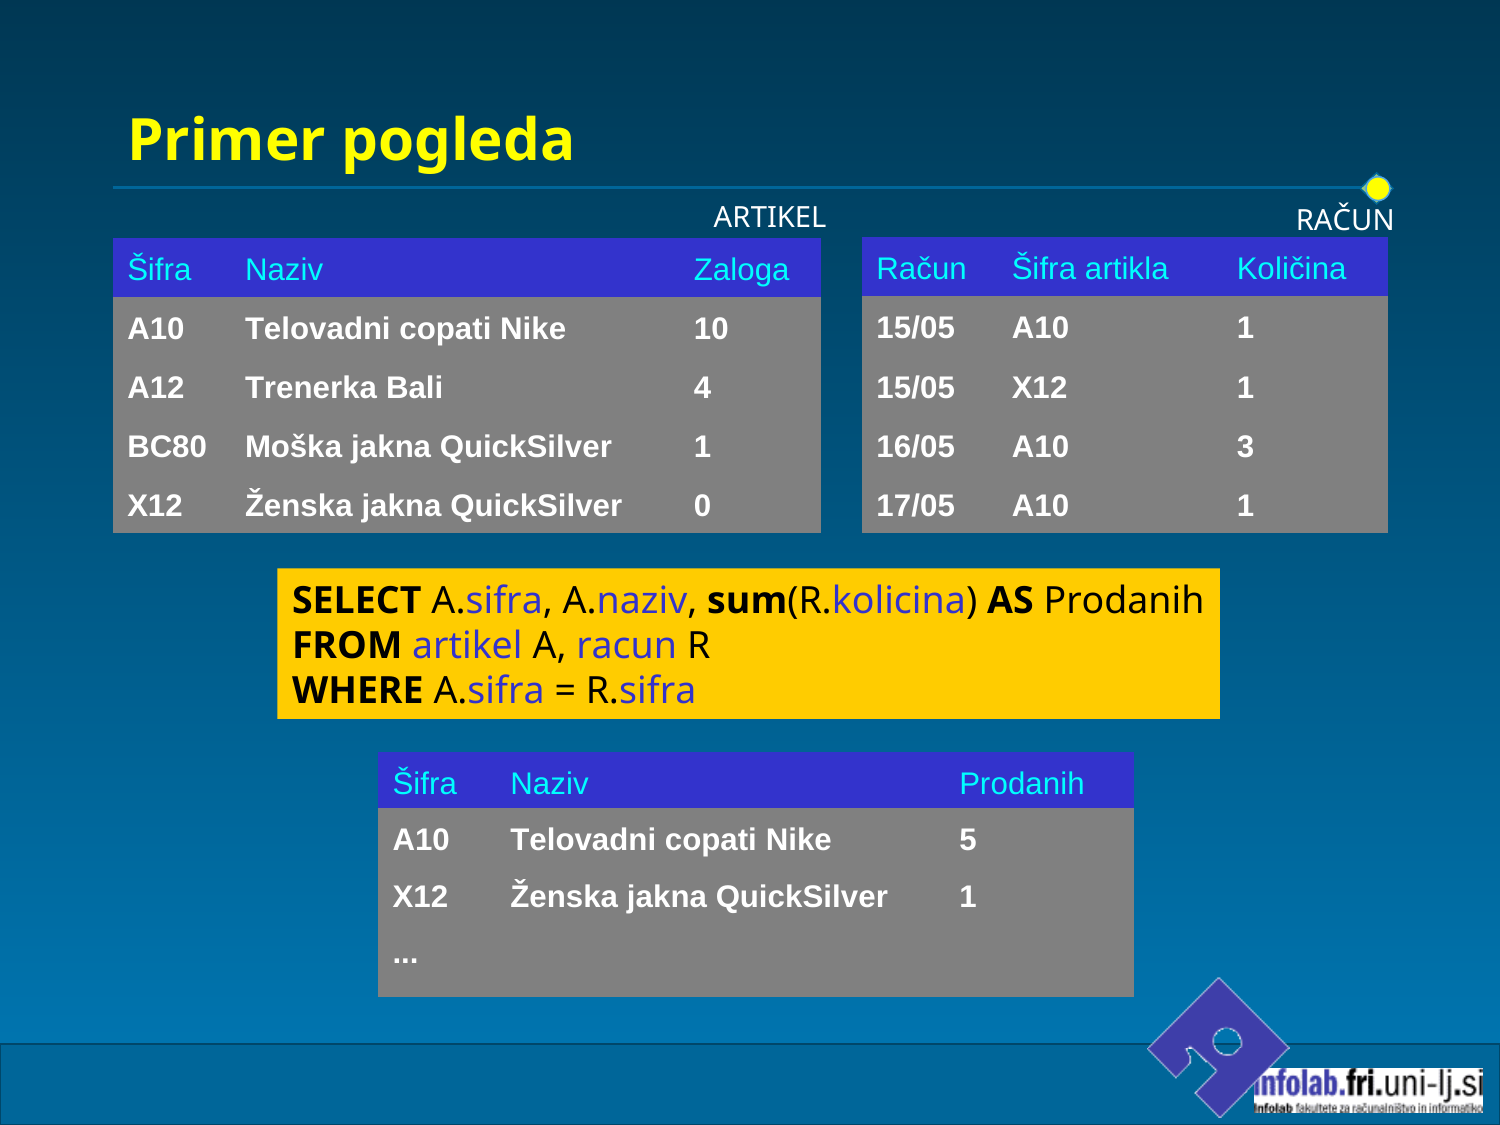

# Primer pogleda
ARTIKEL
RAČUN
| Račun | Šifra artikla | Količina |
| --- | --- | --- |
| 15/05 | A10 | 1 |
| 15/05 | X12 | 1 |
| 16/05 | A10 | 3 |
| 17/05 | A10 | 1 |
| Šifra | Naziv | Zaloga |
| --- | --- | --- |
| A10 | Telovadni copati Nike | 10 |
| A12 | Trenerka Bali | 4 |
| BC80 | Moška jakna QuickSilver | 1 |
| X12 | Ženska jakna QuickSilver | 0 |
SELECT A.sifra, A.naziv, sum(R.kolicina) AS Prodanih
FROM artikel A, racun R
WHERE A.sifra = R.sifra
| Šifra | Naziv | Prodanih |
| --- | --- | --- |
| A10 | Telovadni copati Nike | 5 |
| X12 | Ženska jakna QuickSilver | 1 |
| ... | | |